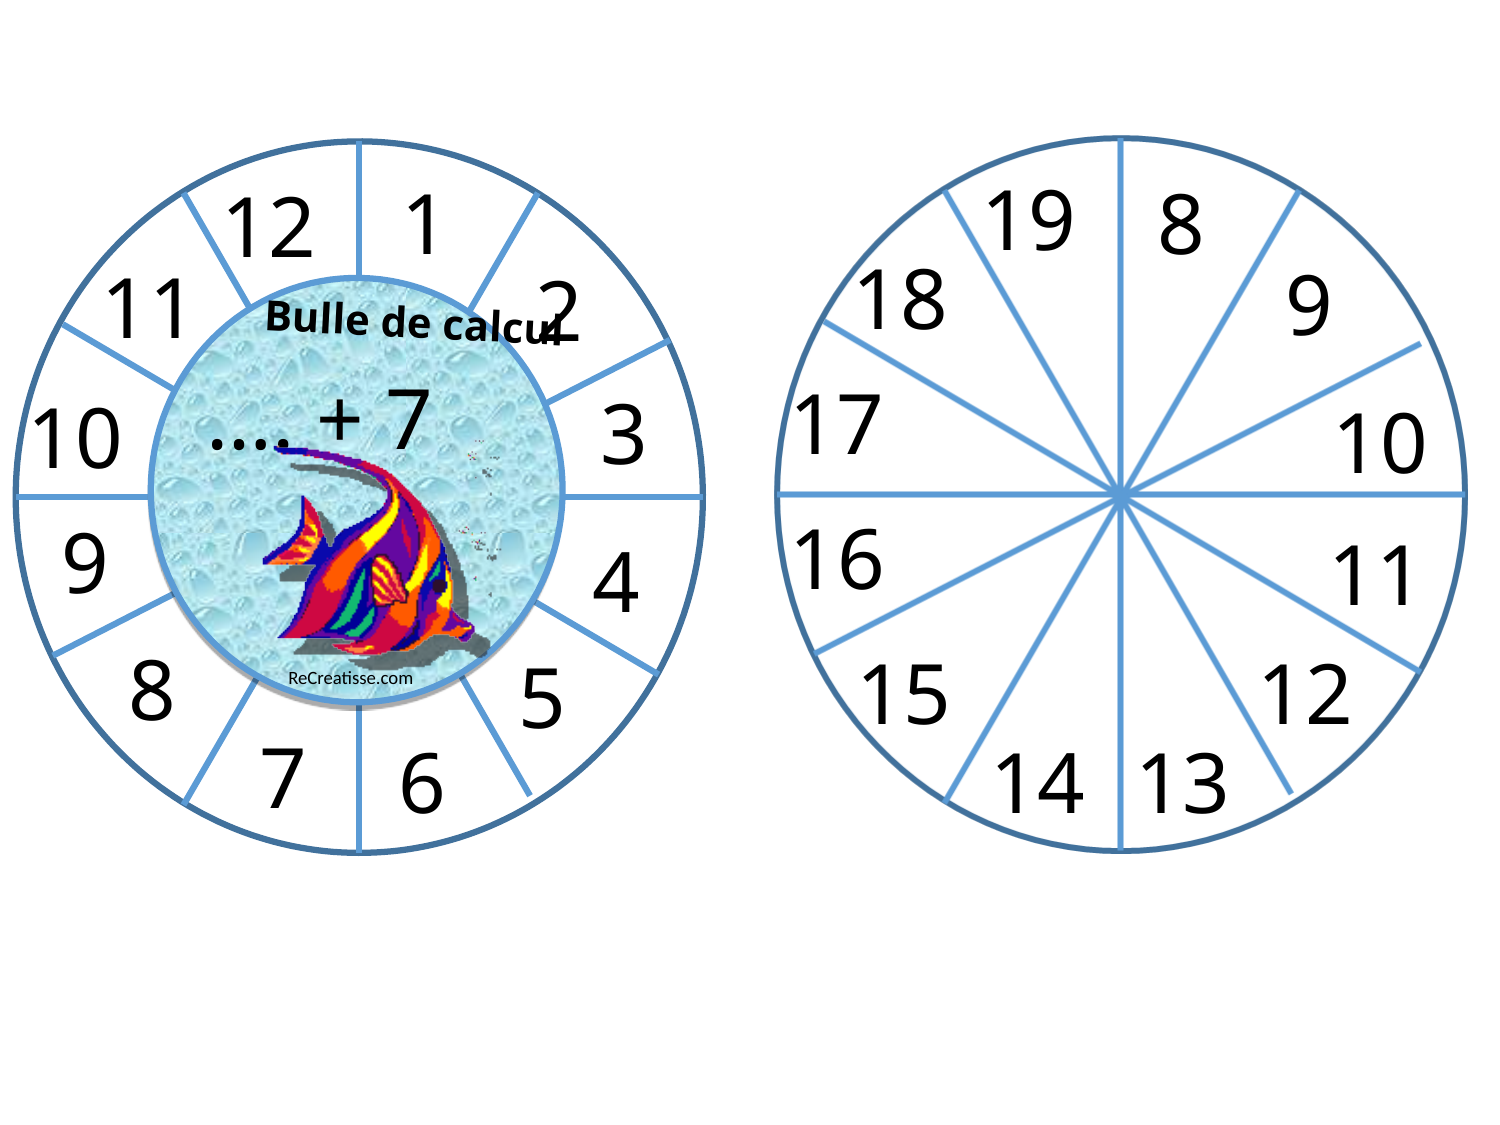

19
1
8
12
18
9
11
2
Bulle de calcul
…. + 7
17
3
10
10
16
9
11
4
8
15
12
5
ReCreatisse.com
7
13
6
14